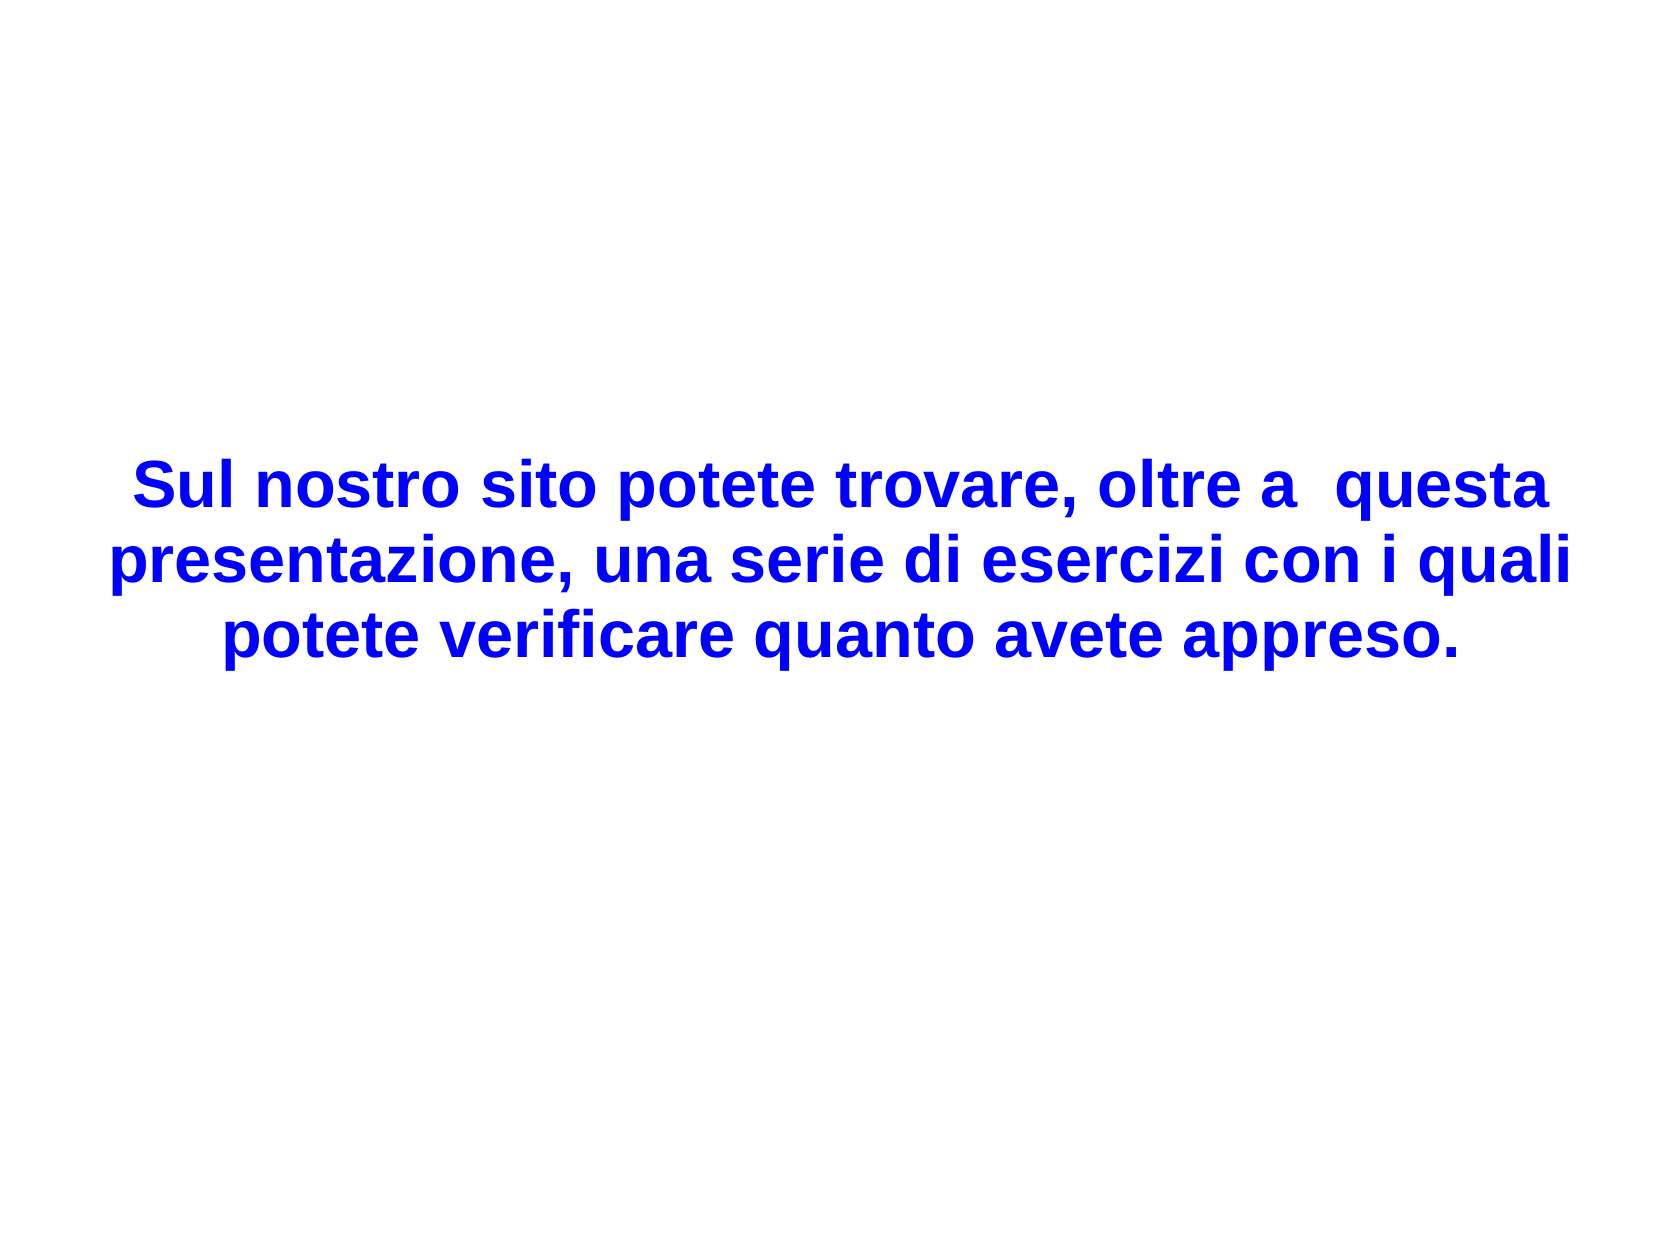

Sul nostro sito potete trovare, oltre a questa presentazione, una serie di esercizi con i quali potete verificare quanto avete appreso.